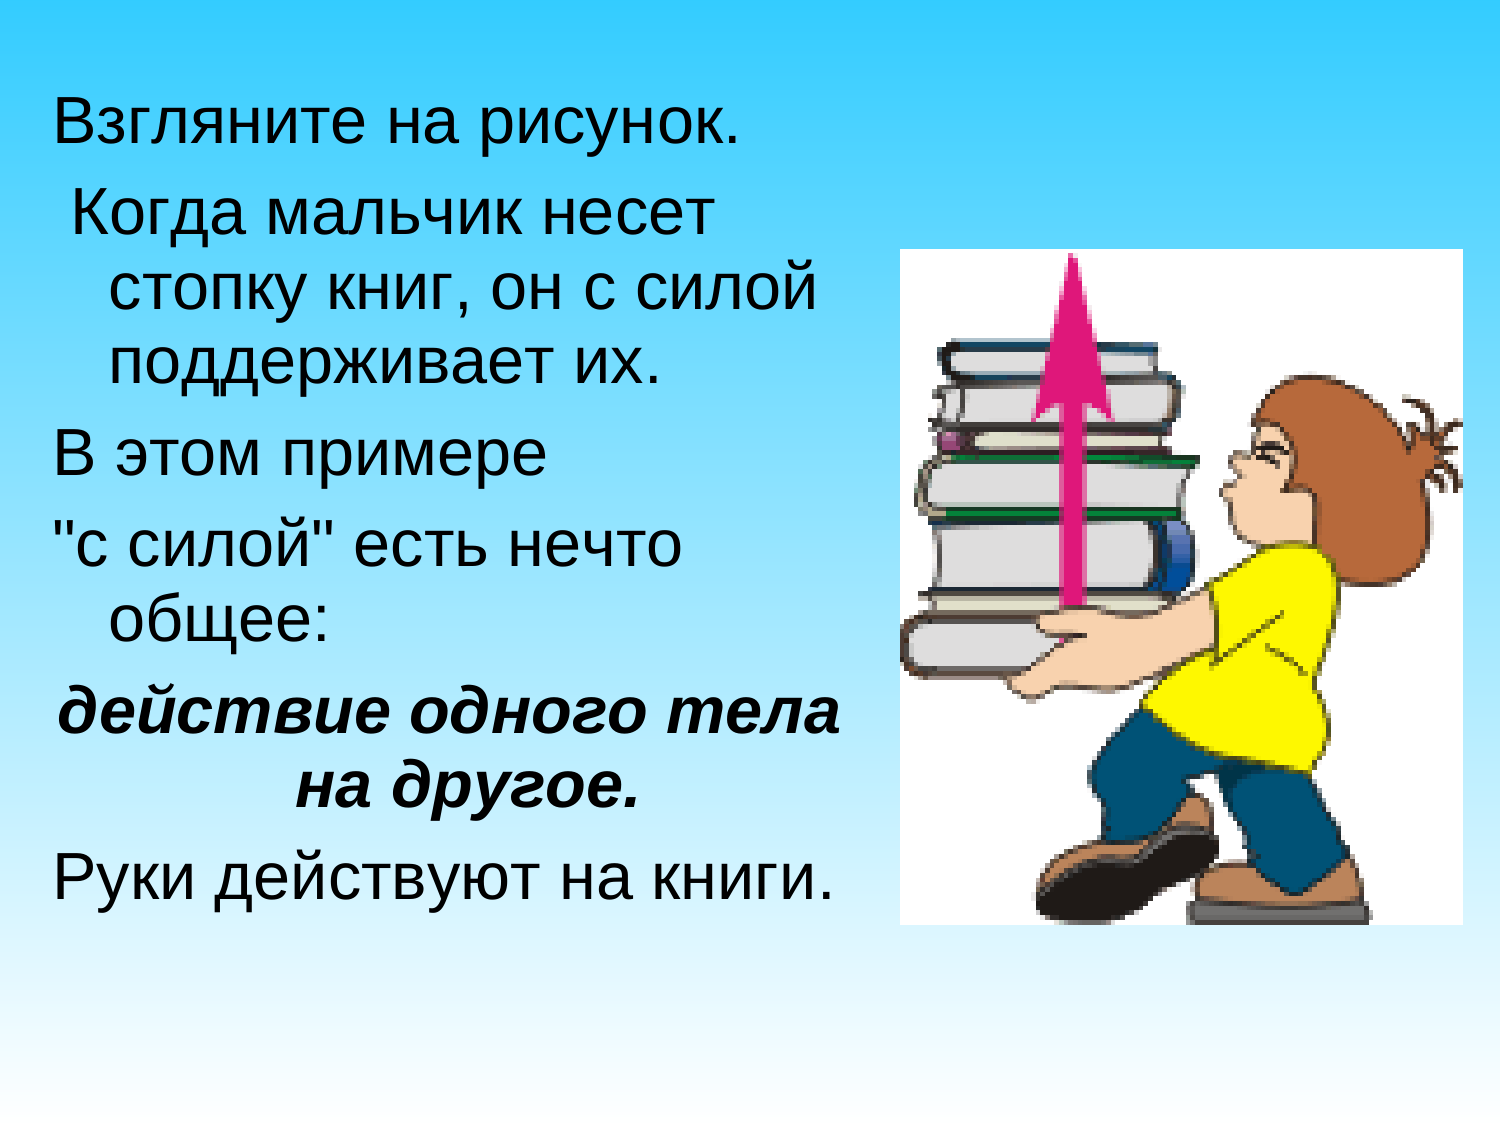

# Взгляните на рисунок.
 Когда мальчик несет стопку книг, он с силой поддерживает их.
В этом примере
"с силой" есть нечто общее:
действие одного тела на другое.
Руки действуют на книги.